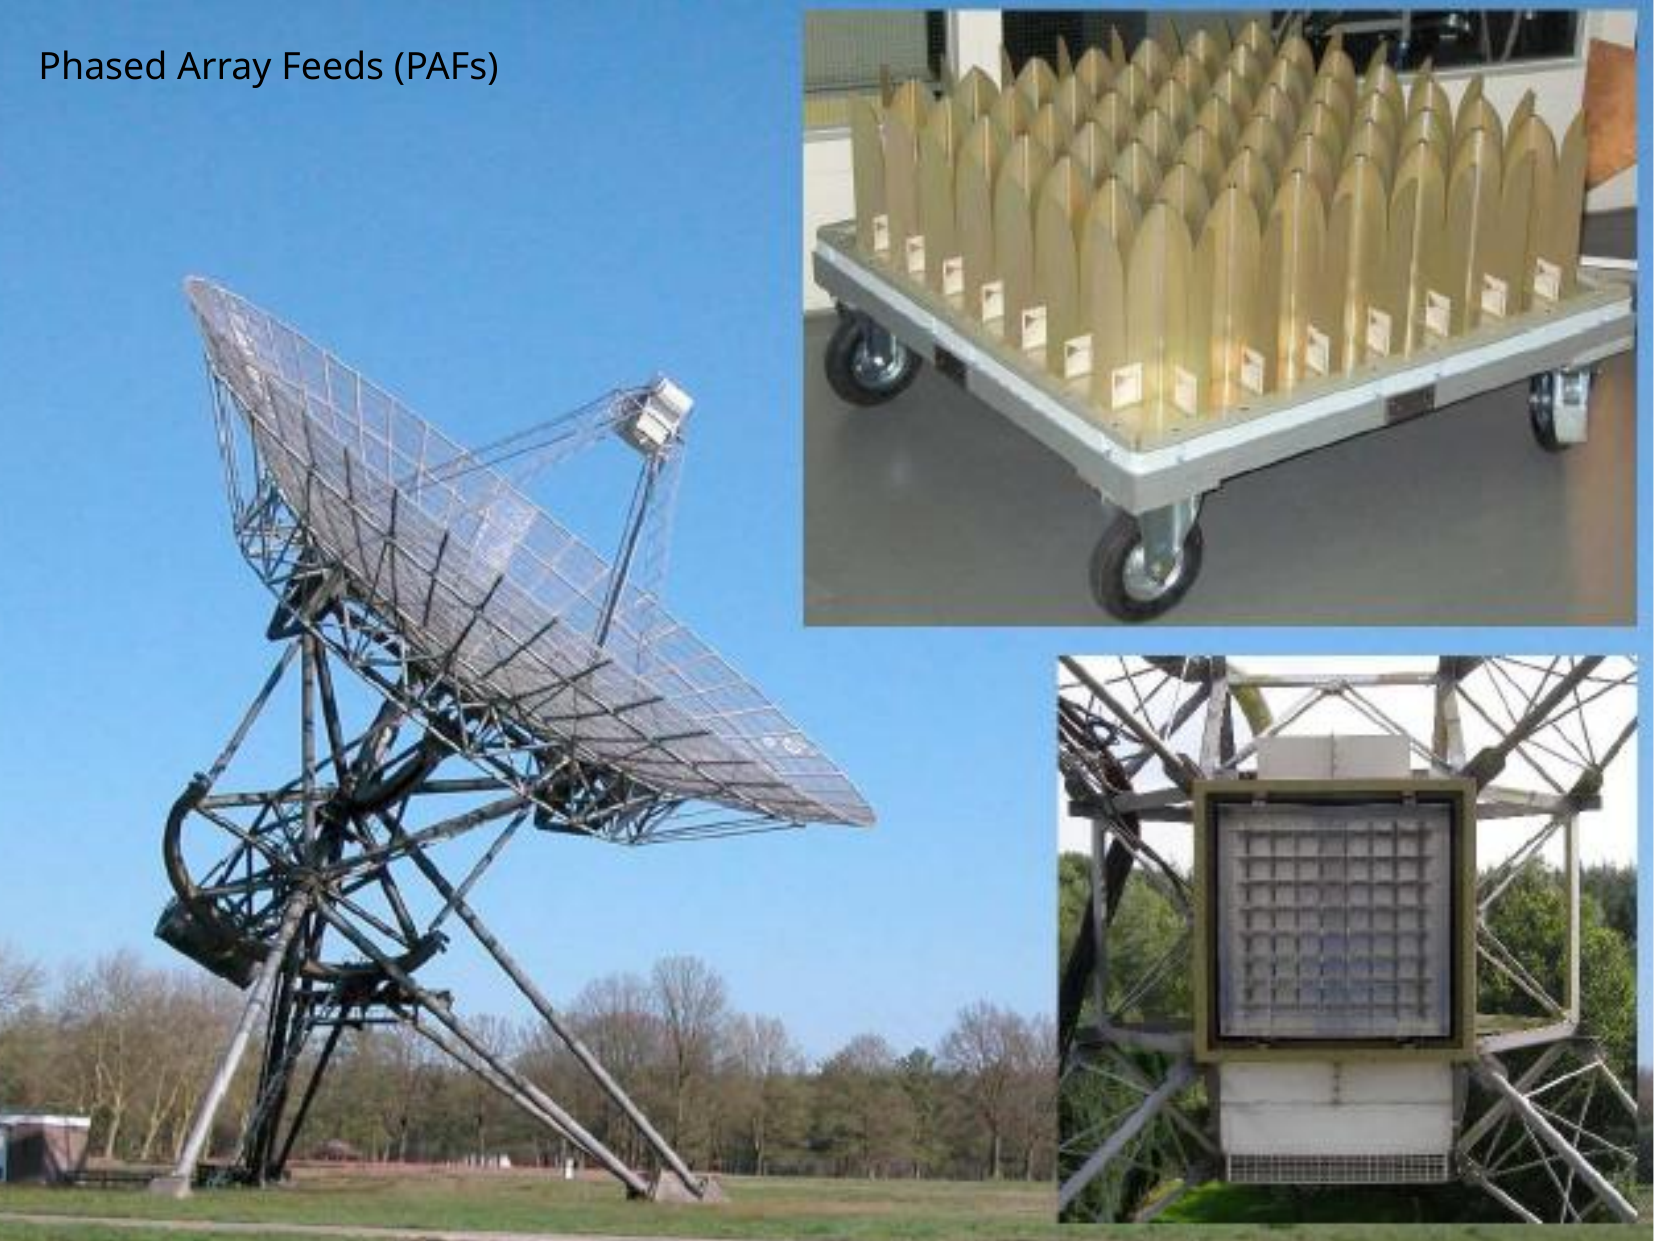

Extra
Phased Array Feeds (PAFs)
NASSP 2016
67